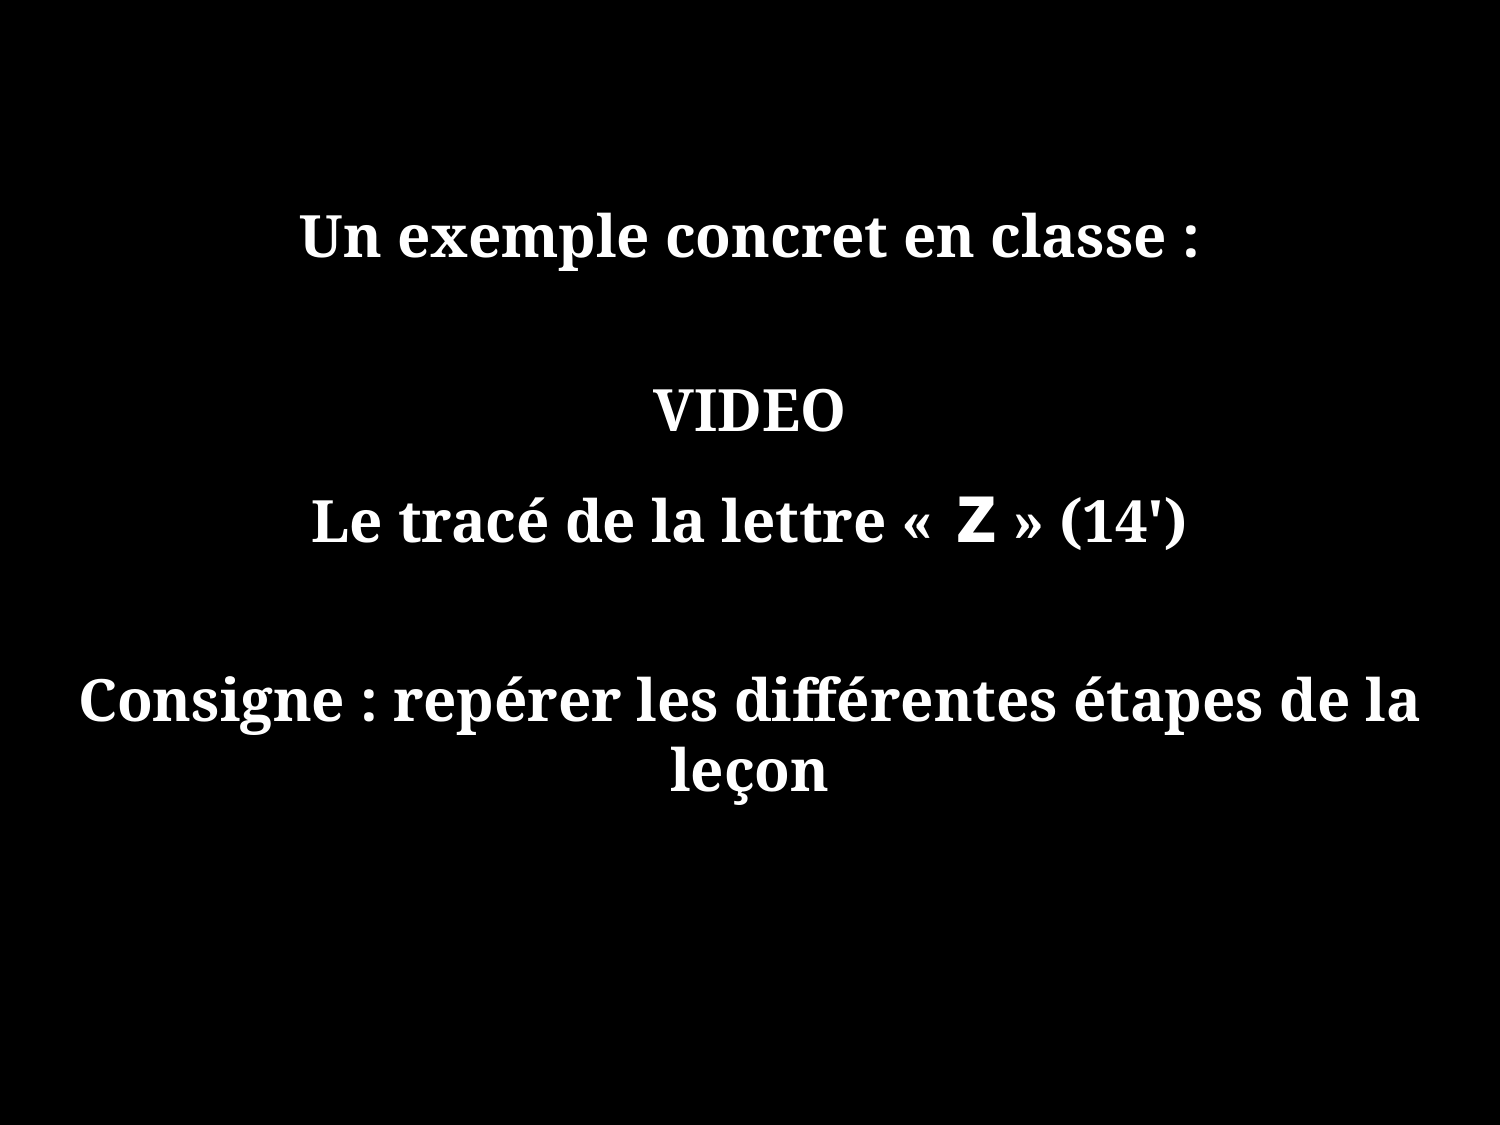

# Un exemple concret en classe :
VIDEO
Le tracé de la lettre « z » (14')
Consigne : repérer les différentes étapes de la leçon